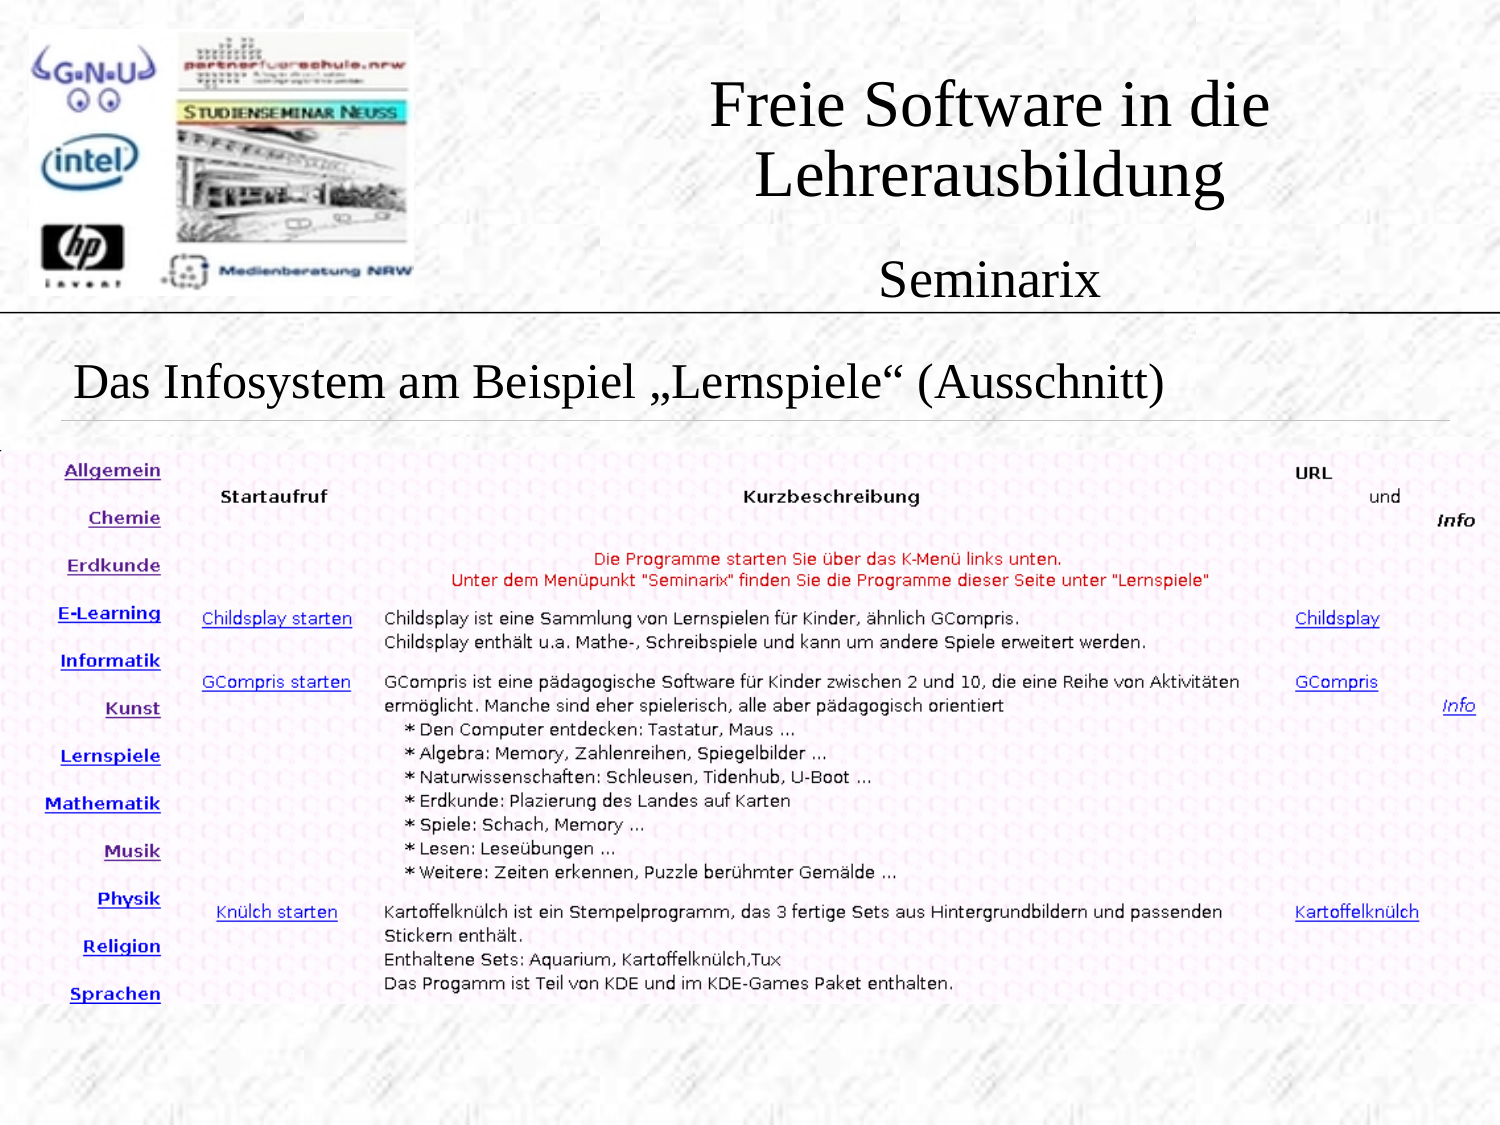

Freie Software in die Lehrerausbildung
Seminarix
Das Infosystem am Beispiel „Lernspiele“ (Ausschnitt)